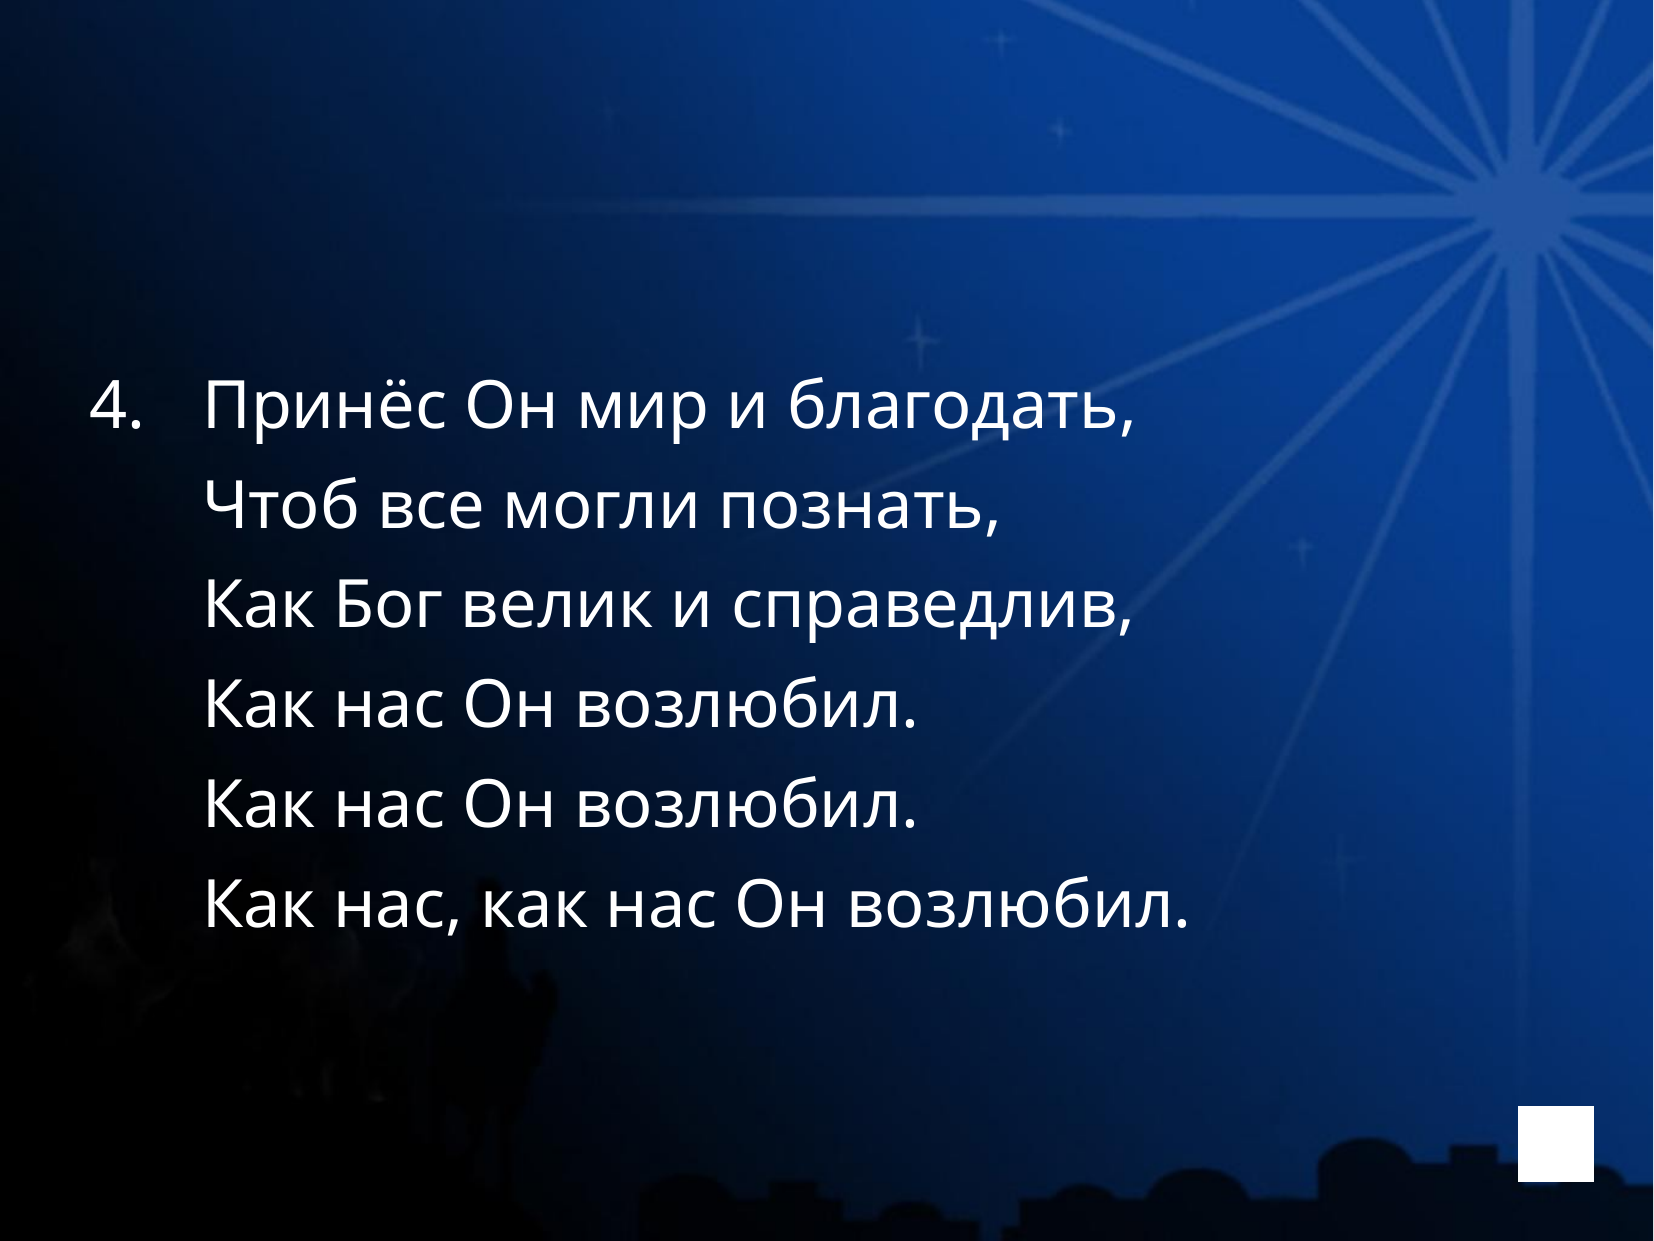

4.	Принёс Он мир и благодать,
	Чтоб все могли познать,
	Как Бог велик и справедлив,
	Как нас Он возлюбил.
	Как нас Он возлюбил.
	Как нас, как нас Он возлюбил.